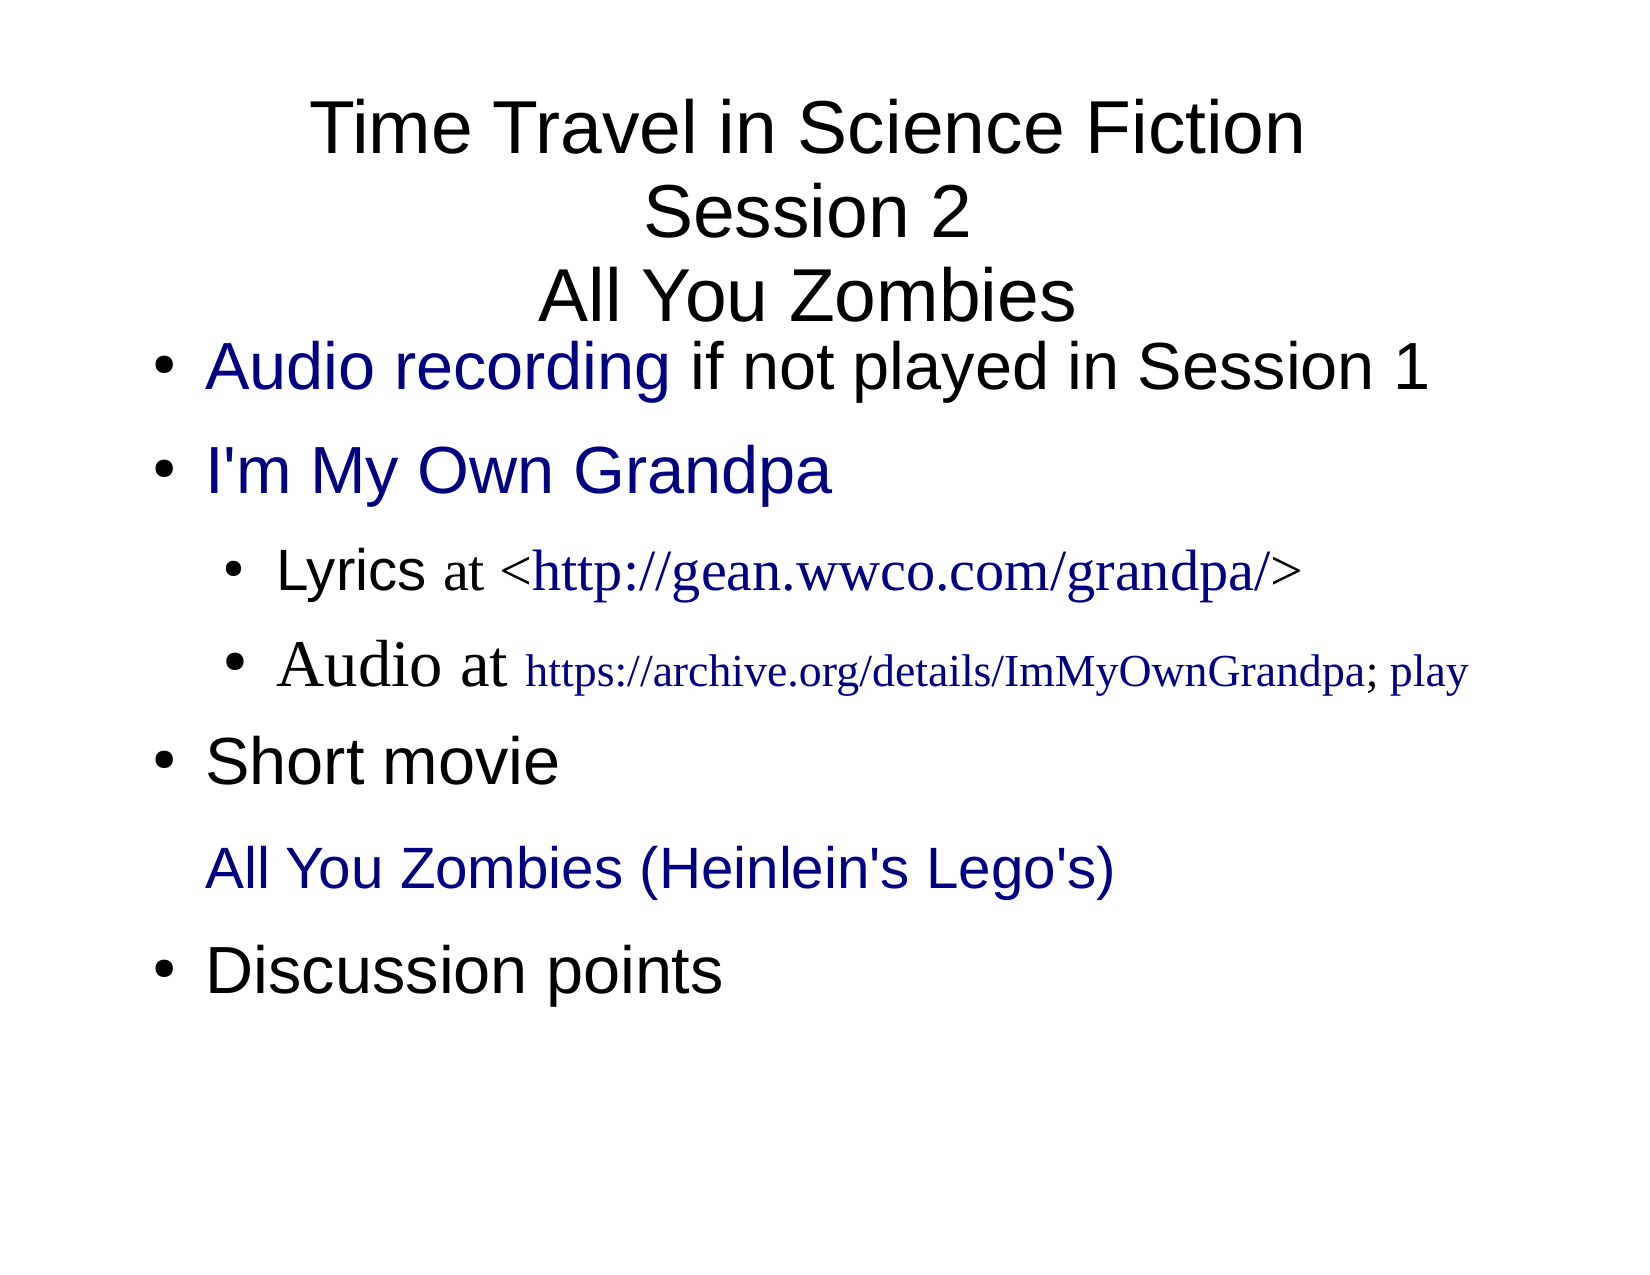

# Time Travel in Science Fiction Session 2 All You Zombies
Audio recording if not played in Session 1
I'm My Own Grandpa
Lyrics at <http://gean.wwco.com/grandpa/>
Audio at https://archive.org/details/ImMyOwnGrandpa; play
Short movie
All You Zombies (Heinlein's Lego's)
Discussion points